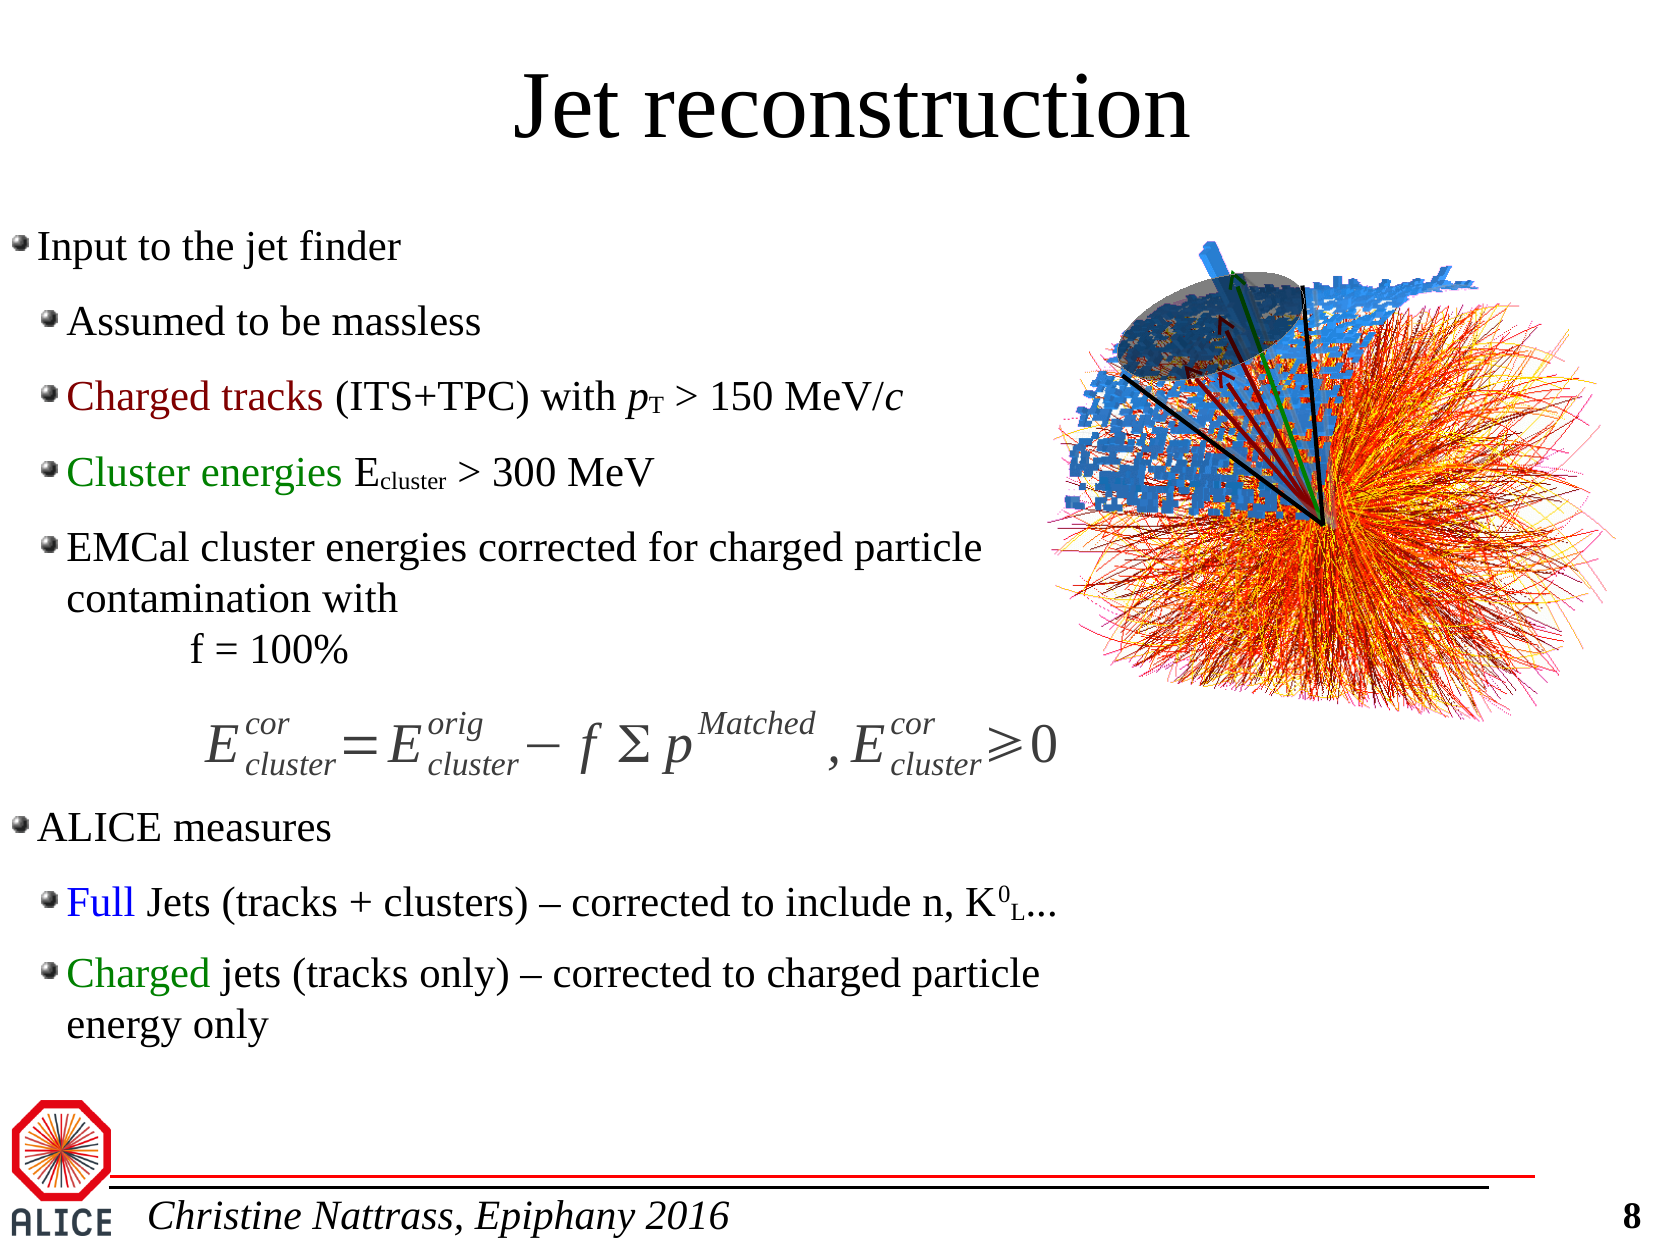

# Jet reconstruction
Input to the jet finder
Assumed to be massless
Charged tracks (ITS+TPC) with pT > 150 MeV/c
Cluster energies Ecluster > 300 MeV
EMCal cluster energies corrected for charged particle contamination with
		 	f = 100%
ALICE measures
Full Jets (tracks + clusters) – corrected to include n, K0L...
Charged jets (tracks only) – corrected to charged particle energy only